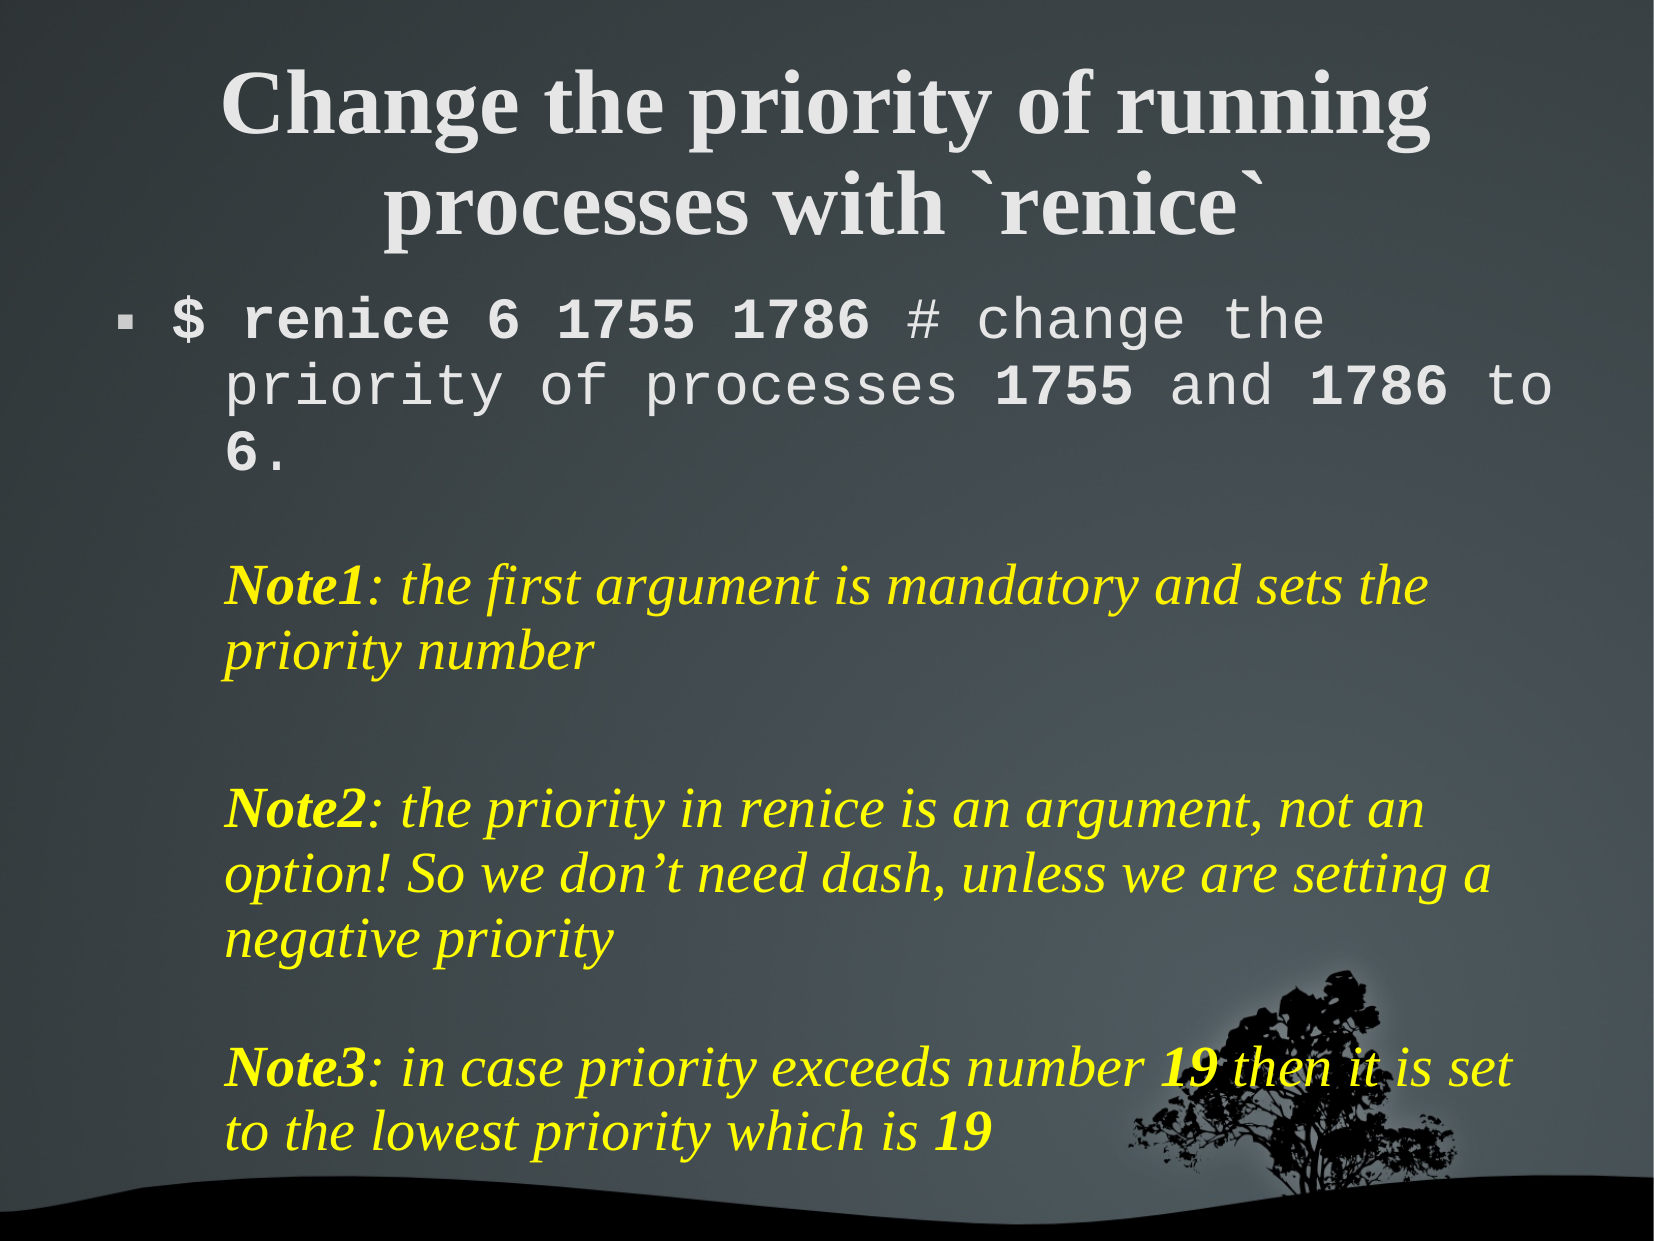

# Change the priority of running processes with `renice`
$ renice 6 1755 1786 # change the priority of processes 1755 and 1786 to 6.
Note1: the first argument is mandatory and sets the priority number
Note2: the priority in renice is an argument, not an option! So we don’t need dash, unless we are setting a negative priority
Note3: in case priority exceeds number 19 then it is set to the lowest priority which is 19